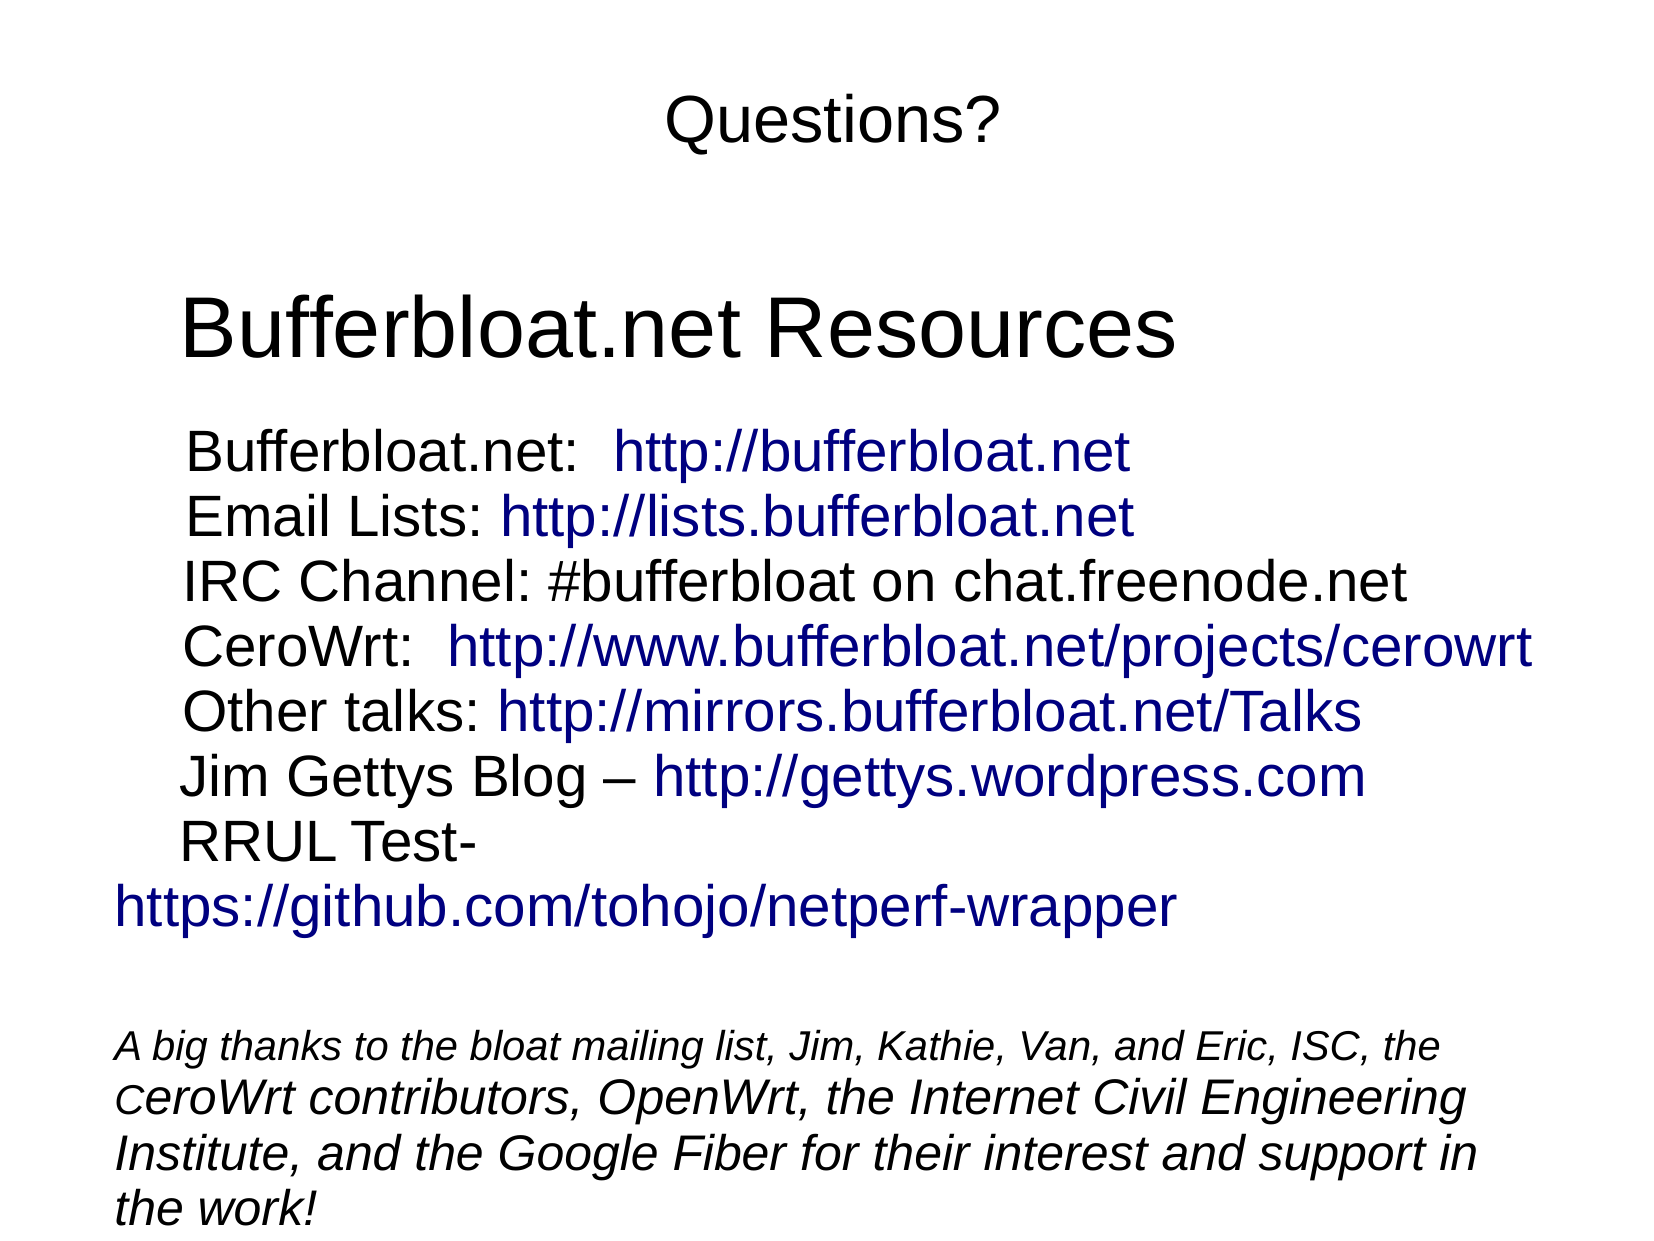

Questions?
# Bufferbloat.net Resources
Bufferbloat.net: http://bufferbloat.net
Email Lists: http://lists.bufferbloat.net
 IRC Channel: #bufferbloat on chat.freenode.net
 CeroWrt: http://www.bufferbloat.net/projects/cerowrt
 Other talks: http://mirrors.bufferbloat.net/Talks
 Jim Gettys Blog – http://gettys.wordpress.com
 RRUL Test- https://github.com/tohojo/netperf-wrapper
A big thanks to the bloat mailing list, Jim, Kathie, Van, and Eric, ISC, the CeroWrt contributors, OpenWrt, the Internet Civil Engineering Institute, and the Google Fiber for their interest and support in the work!